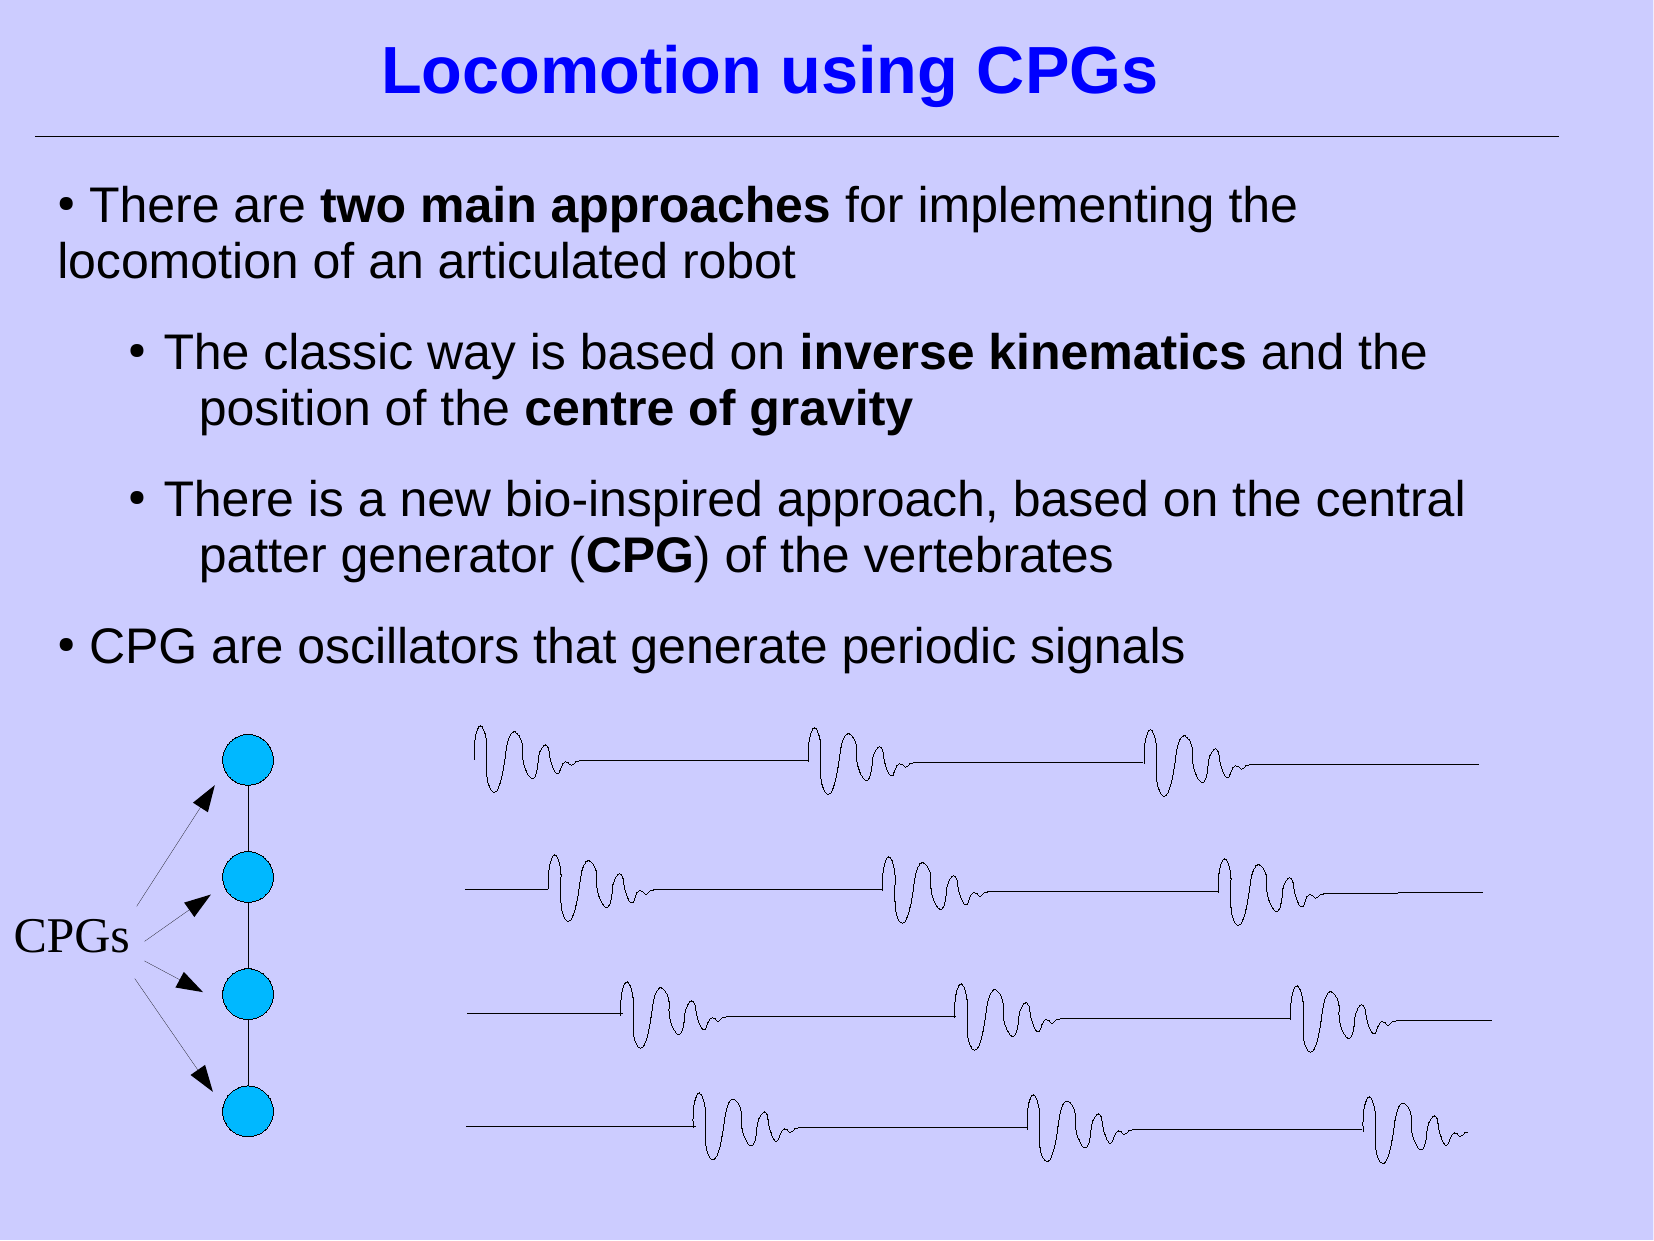

# Locomotion using CPGs
 There are two main approaches for implementing the locomotion of an articulated robot
The classic way is based on inverse kinematics and the position of the centre of gravity
There is a new bio-inspired approach, based on the central patter generator (CPG) of the vertebrates
 CPG are oscillators that generate periodic signals
CPGs